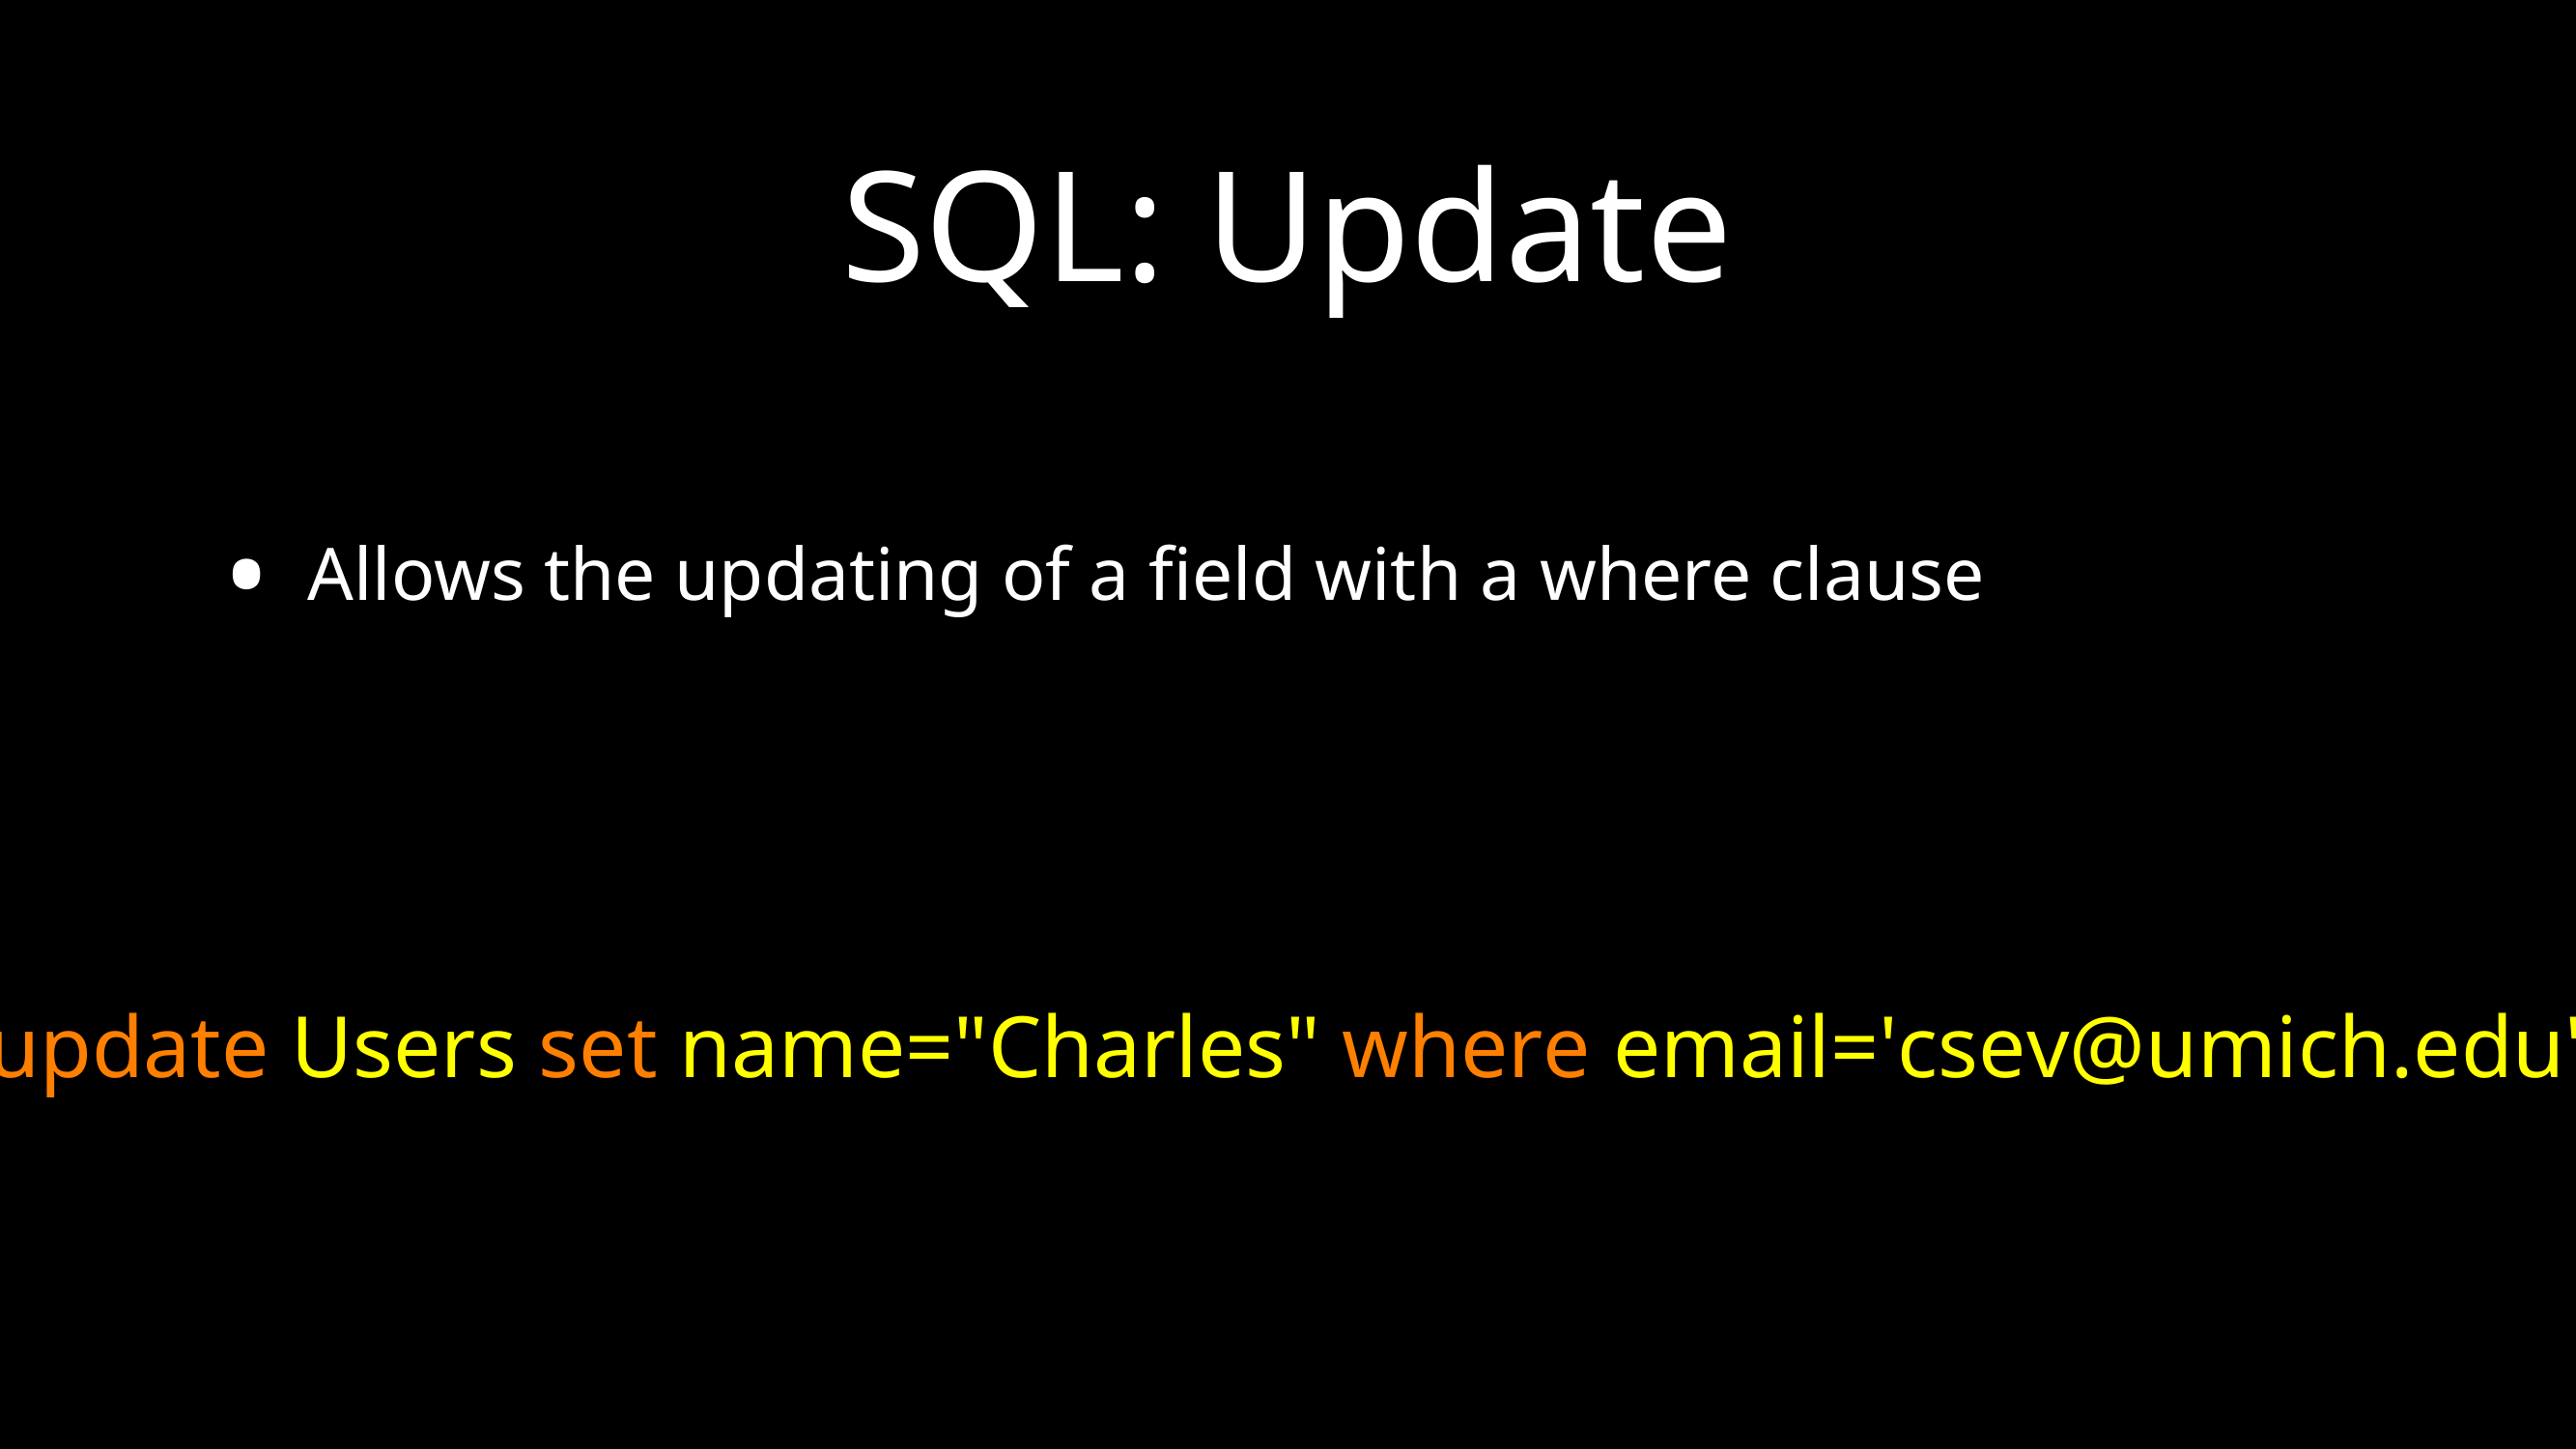

# SQL: Update
Allows the updating of a field with a where clause
update Users set name="Charles" where email='csev@umich.edu'